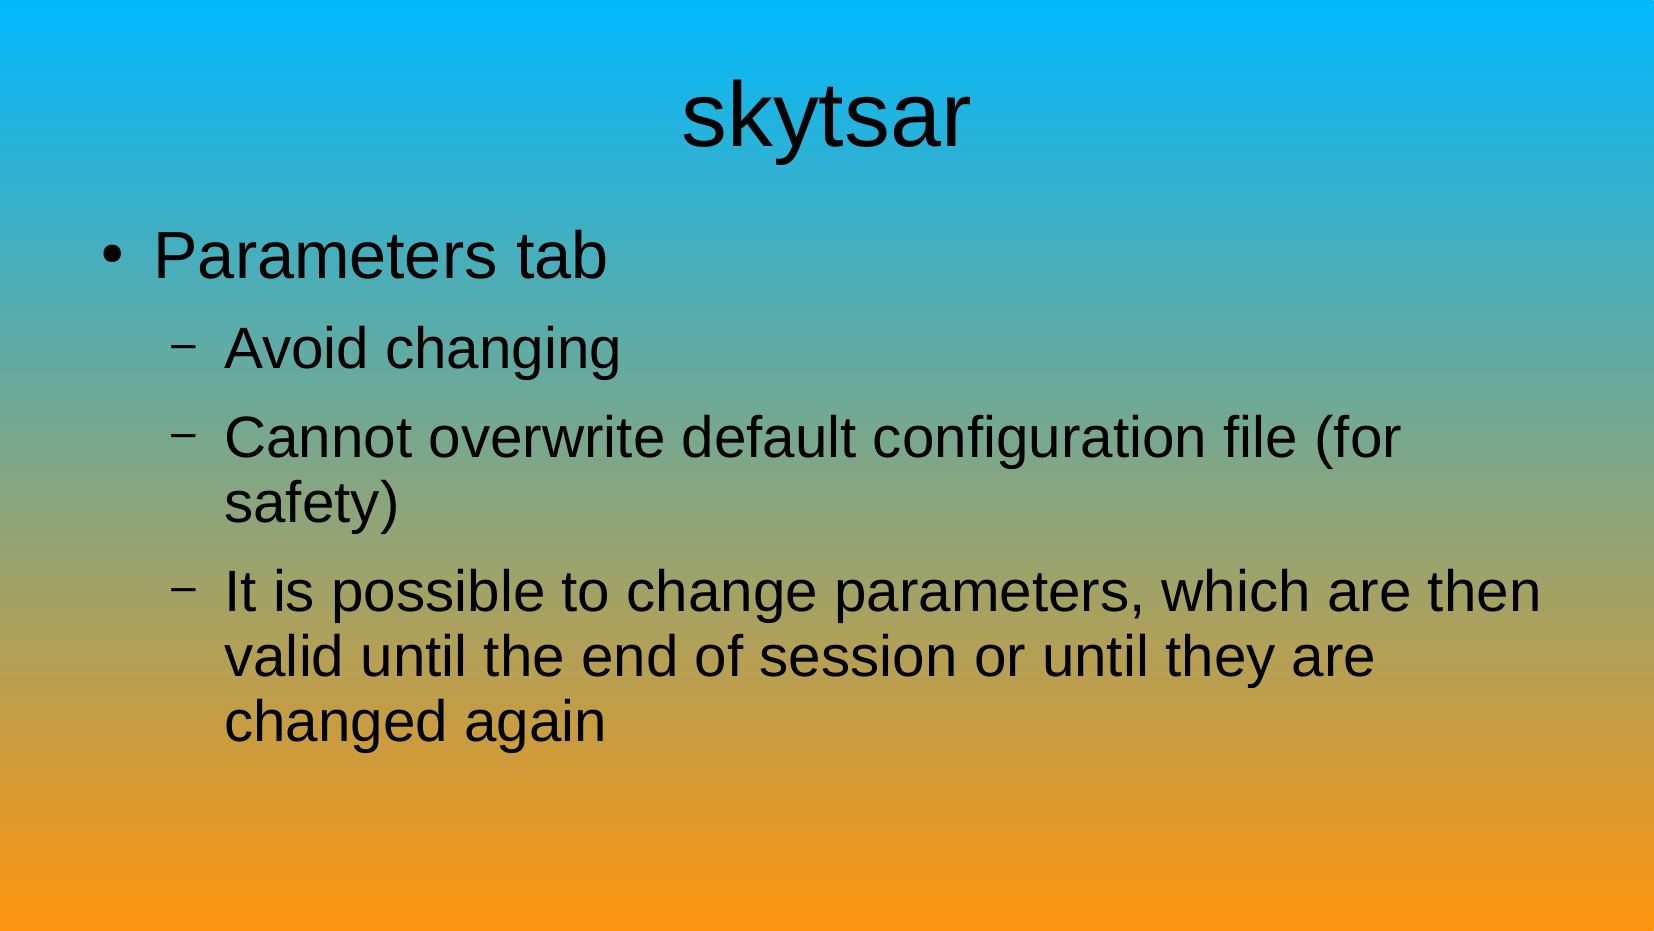

# skytsar
Parameters tab
Avoid changing
Cannot overwrite default configuration file (for safety)
It is possible to change parameters, which are then valid until the end of session or until they are changed again